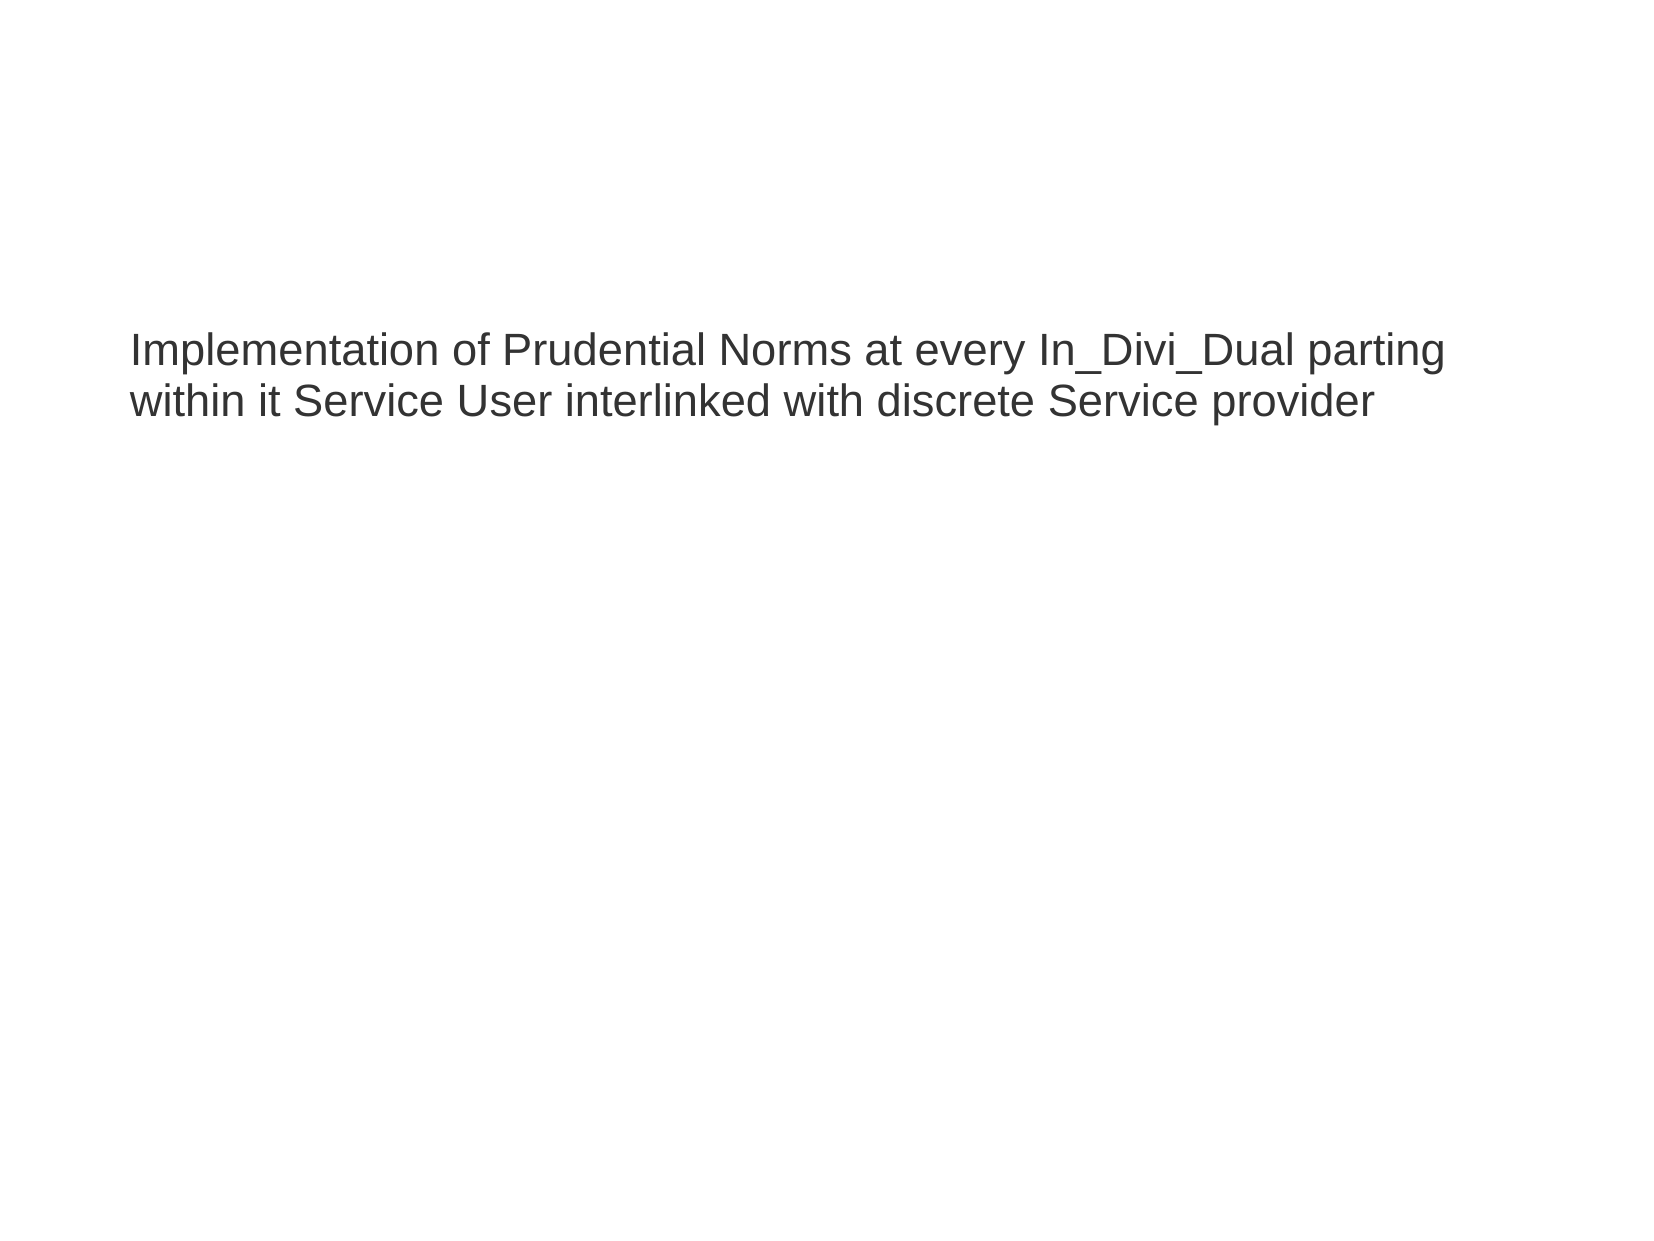

#
Implementation of Prudential Norms at every In_Divi_Dual parting within it Service User interlinked with discrete Service provider